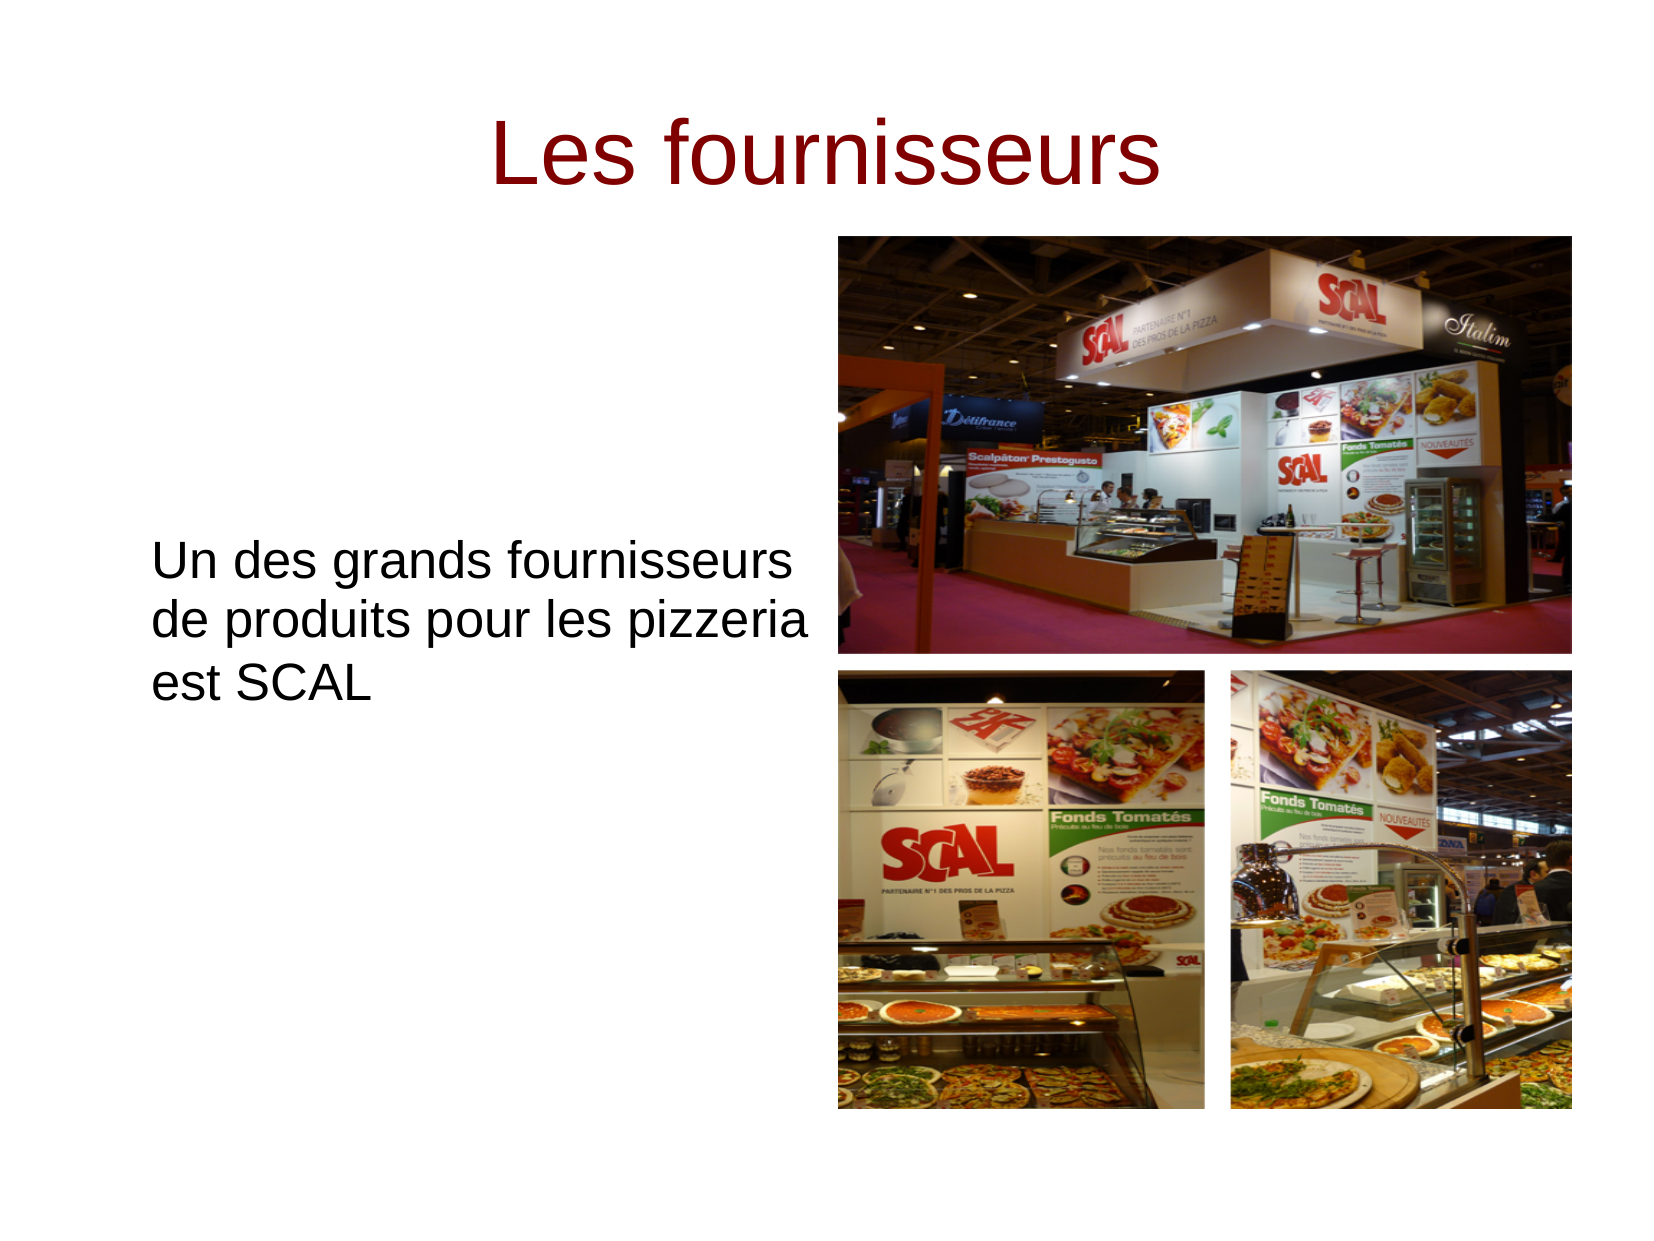

# Les fournisseurs
Un des grands fournisseurs de produits pour les pizzeria est SCAL